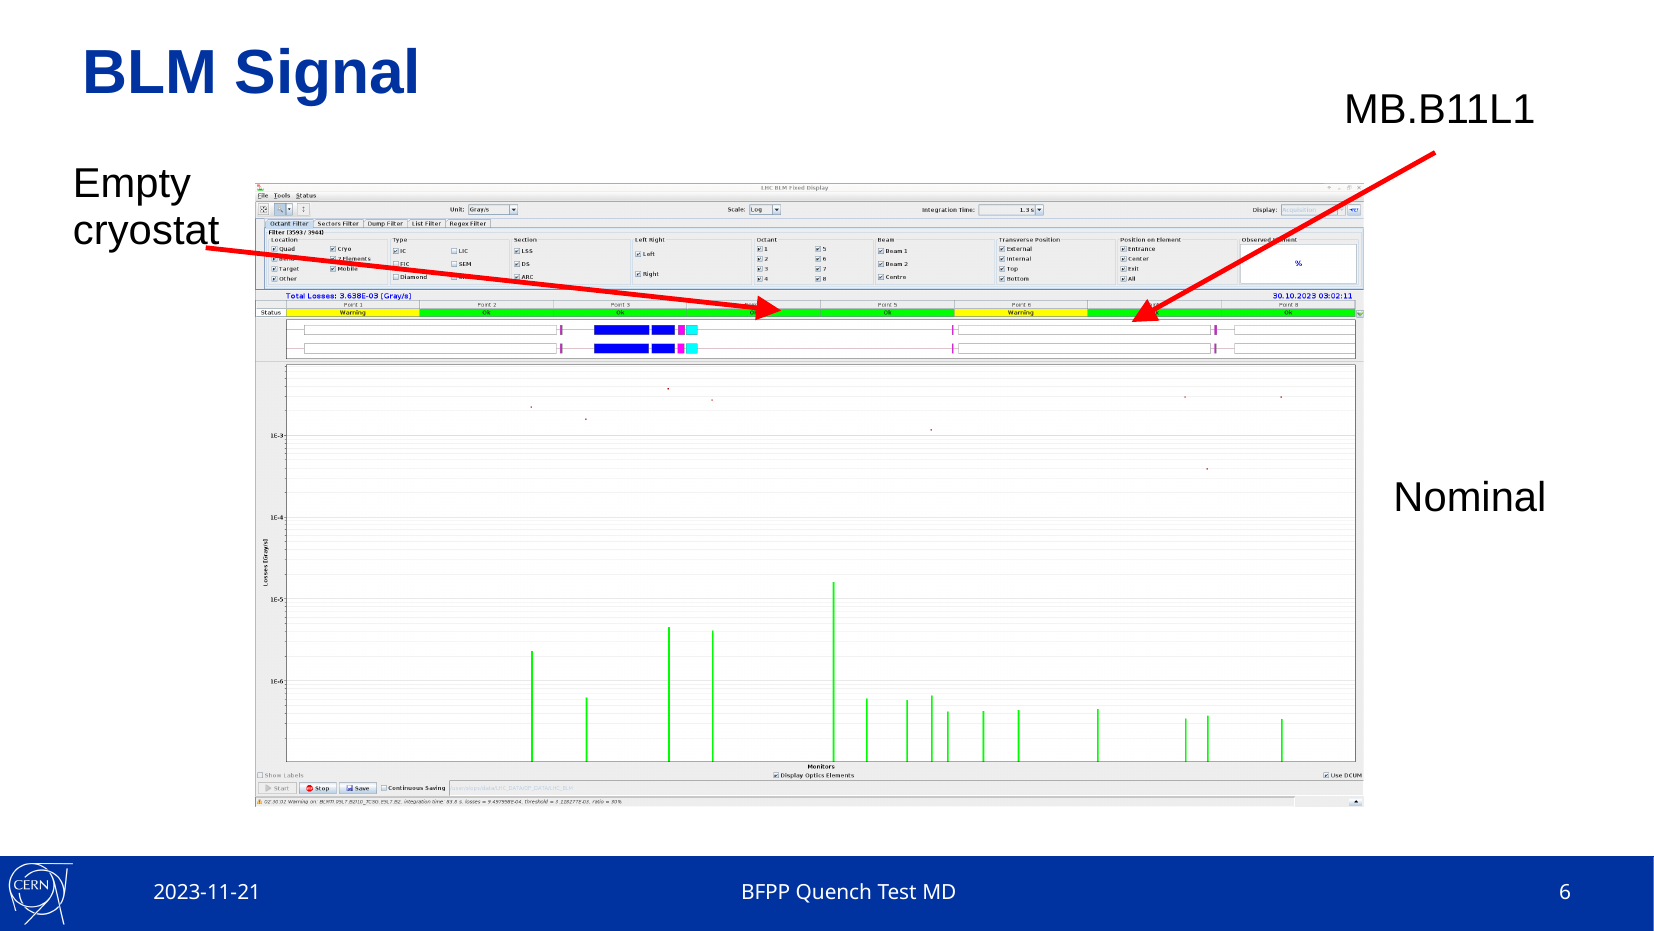

# BLM Signal
MB.B11L1
Empty cryostat
Nominal
2023-11-21
BFPP Quench Test MD
6